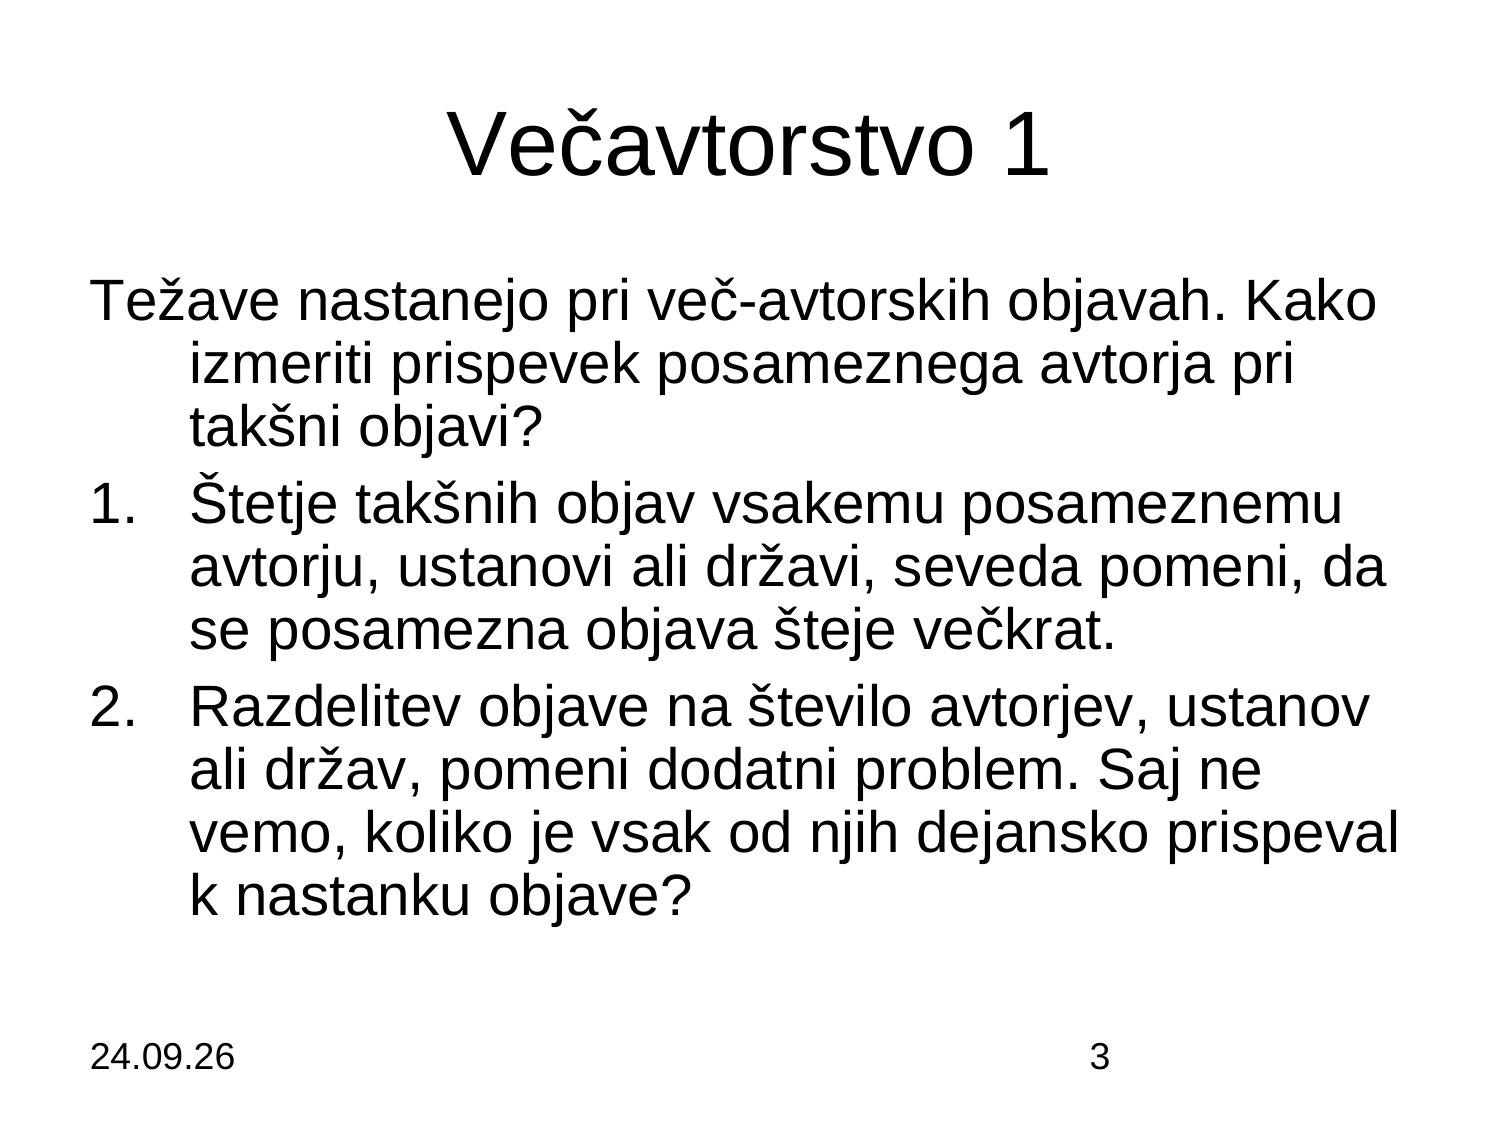

# Večavtorstvo 1
Težave nastanejo pri več-avtorskih objavah. Kako izmeriti prispevek posameznega avtorja pri takšni objavi?
Štetje takšnih objav vsakemu posameznemu avtorju, ustanovi ali državi, seveda pomeni, da se posamezna objava šteje večkrat.
Razdelitev objave na število avtorjev, ustanov ali držav, pomeni dodatni problem. Saj ne vemo, koliko je vsak od njih dejansko prispeval k nastanku objave?
3